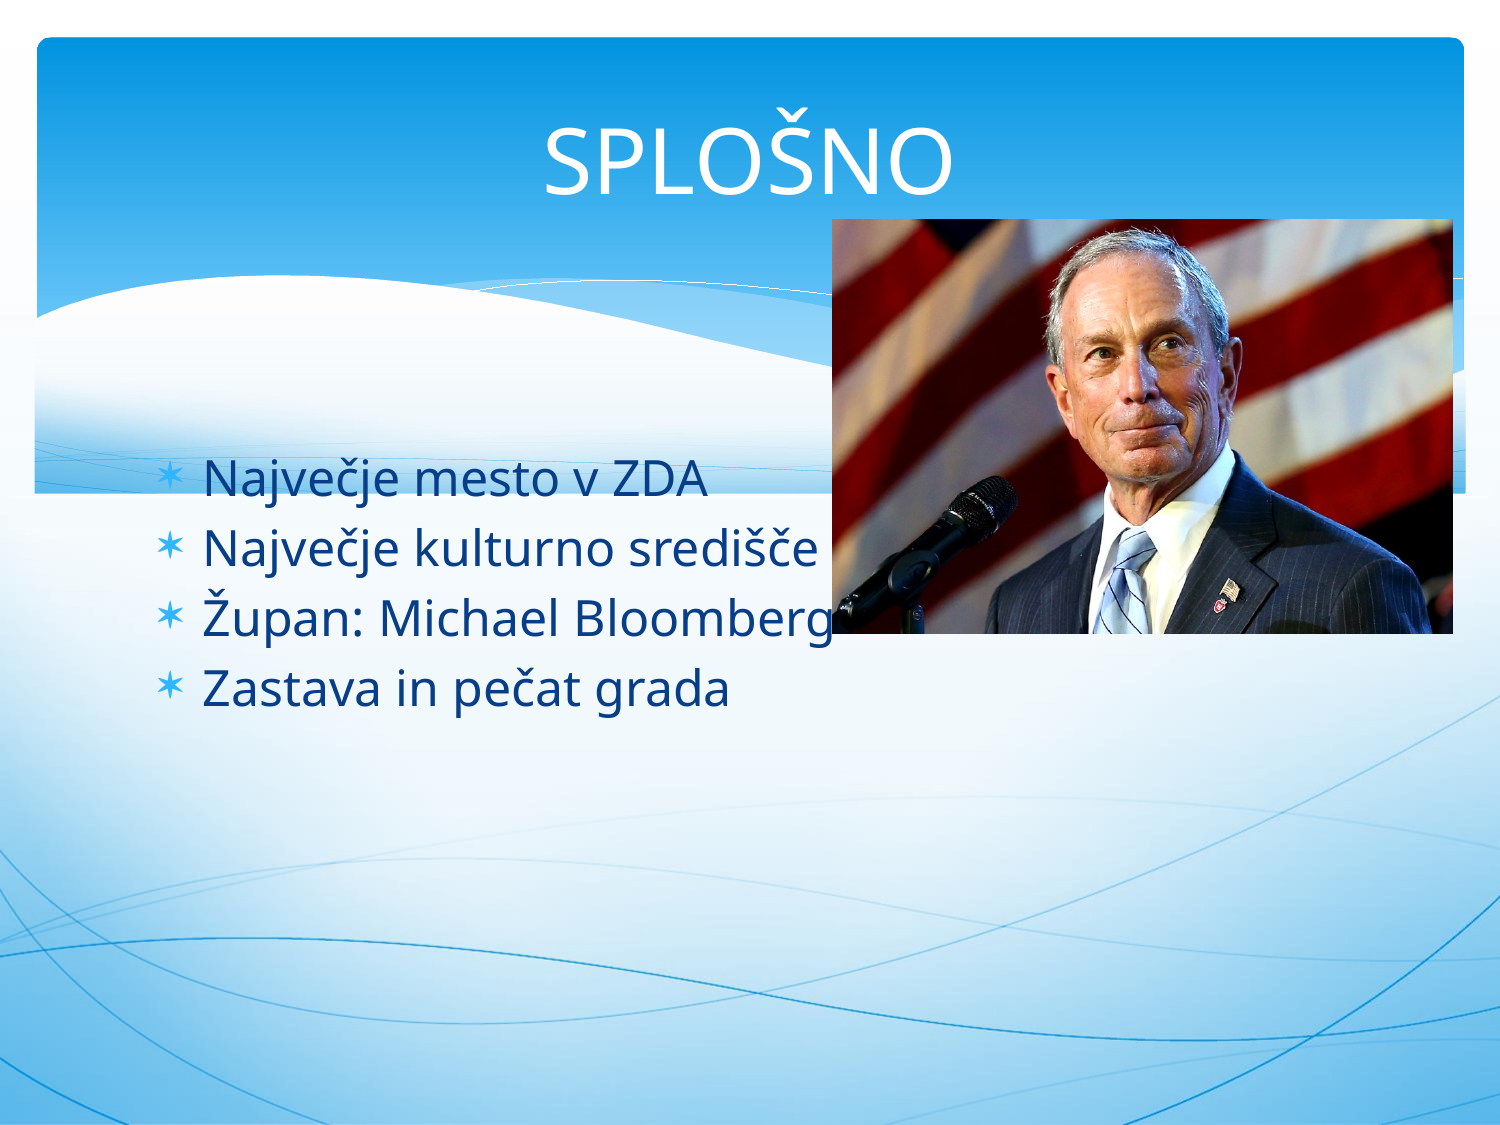

SPLOŠNO
# Največje mesto v ZDA
Največje kulturno središče
Župan: Michael Bloomberg
Zastava in pečat grada